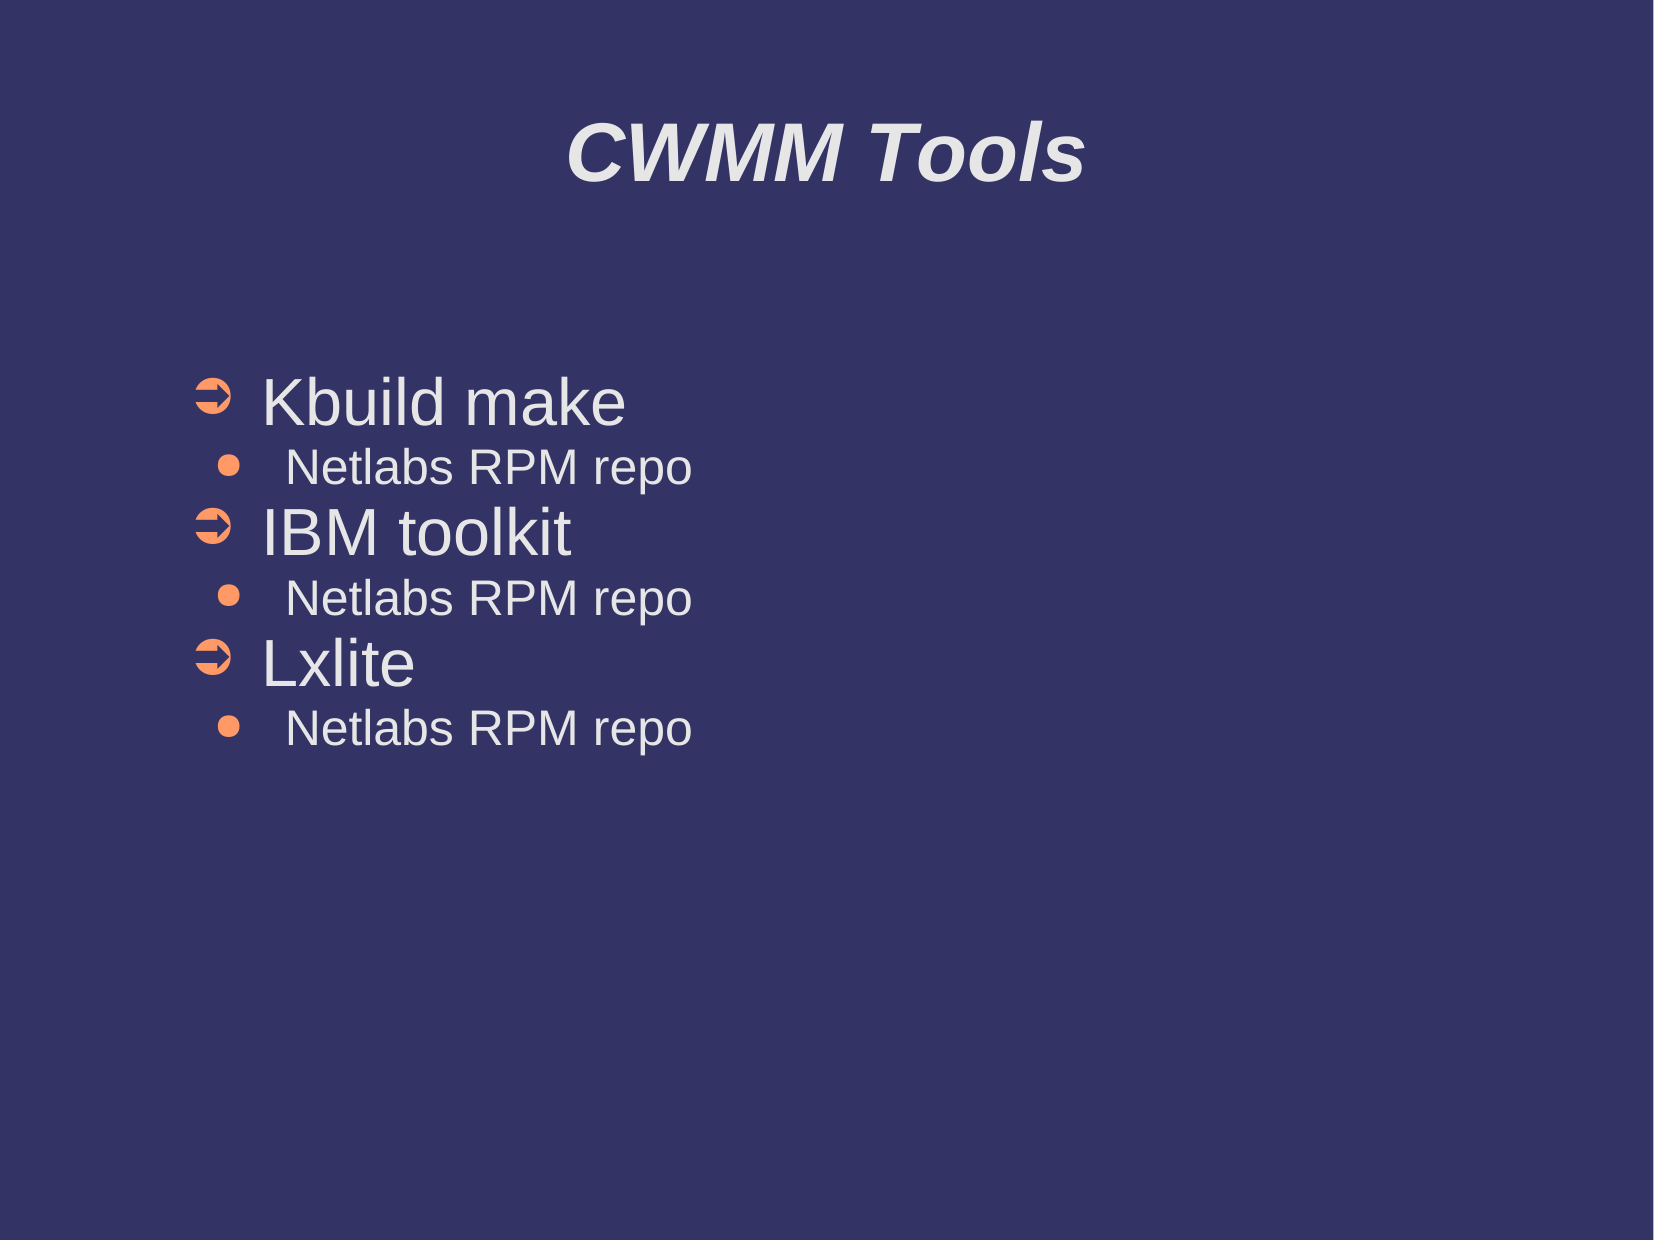

# CWMM Tools
Kbuild make
Netlabs RPM repo
IBM toolkit
Netlabs RPM repo
Lxlite
Netlabs RPM repo